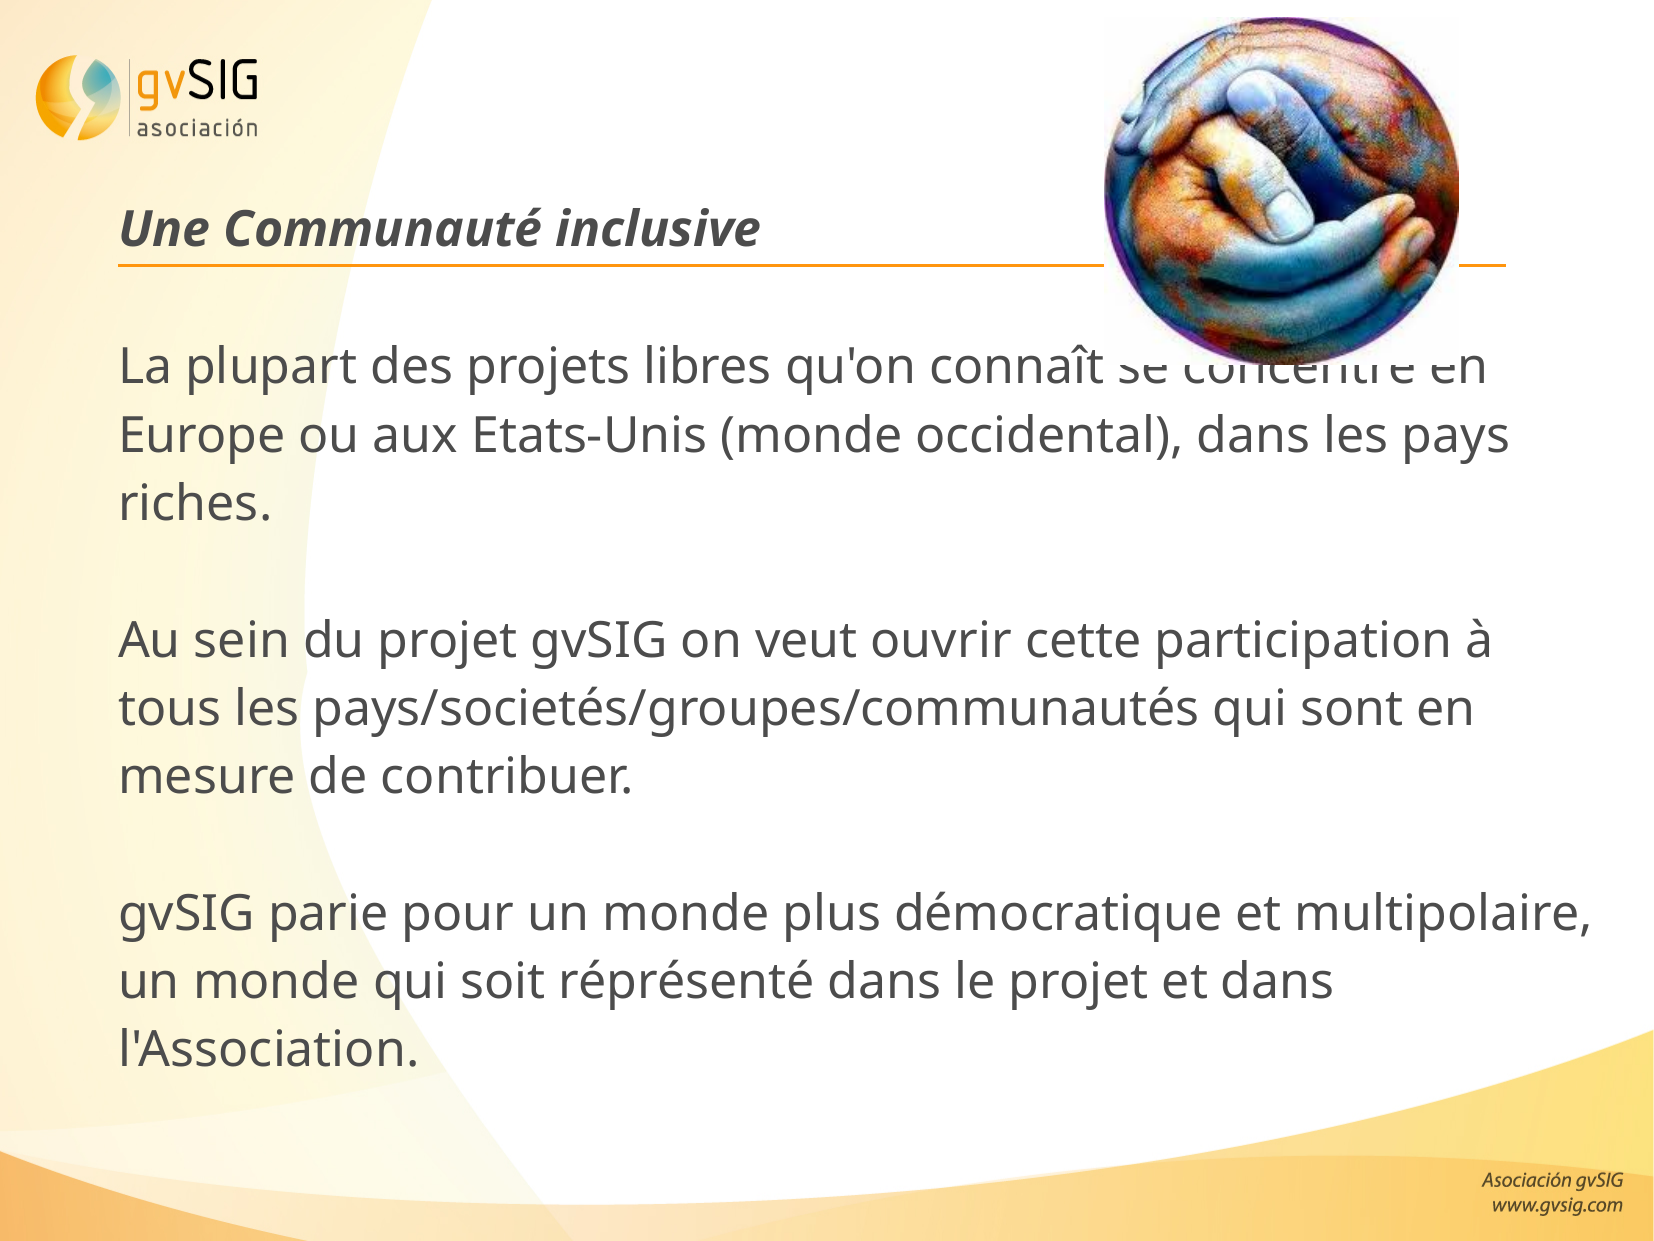

# Une Communauté inclusive
La plupart des projets libres qu'on connaît se concentre en Europe ou aux Etats-Unis (monde occidental), dans les pays riches.
Au sein du projet gvSIG on veut ouvrir cette participation à tous les pays/societés/groupes/communautés qui sont en mesure de contribuer.
gvSIG parie pour un monde plus démocratique et multipolaire, un monde qui soit réprésenté dans le projet et dans l'Association.